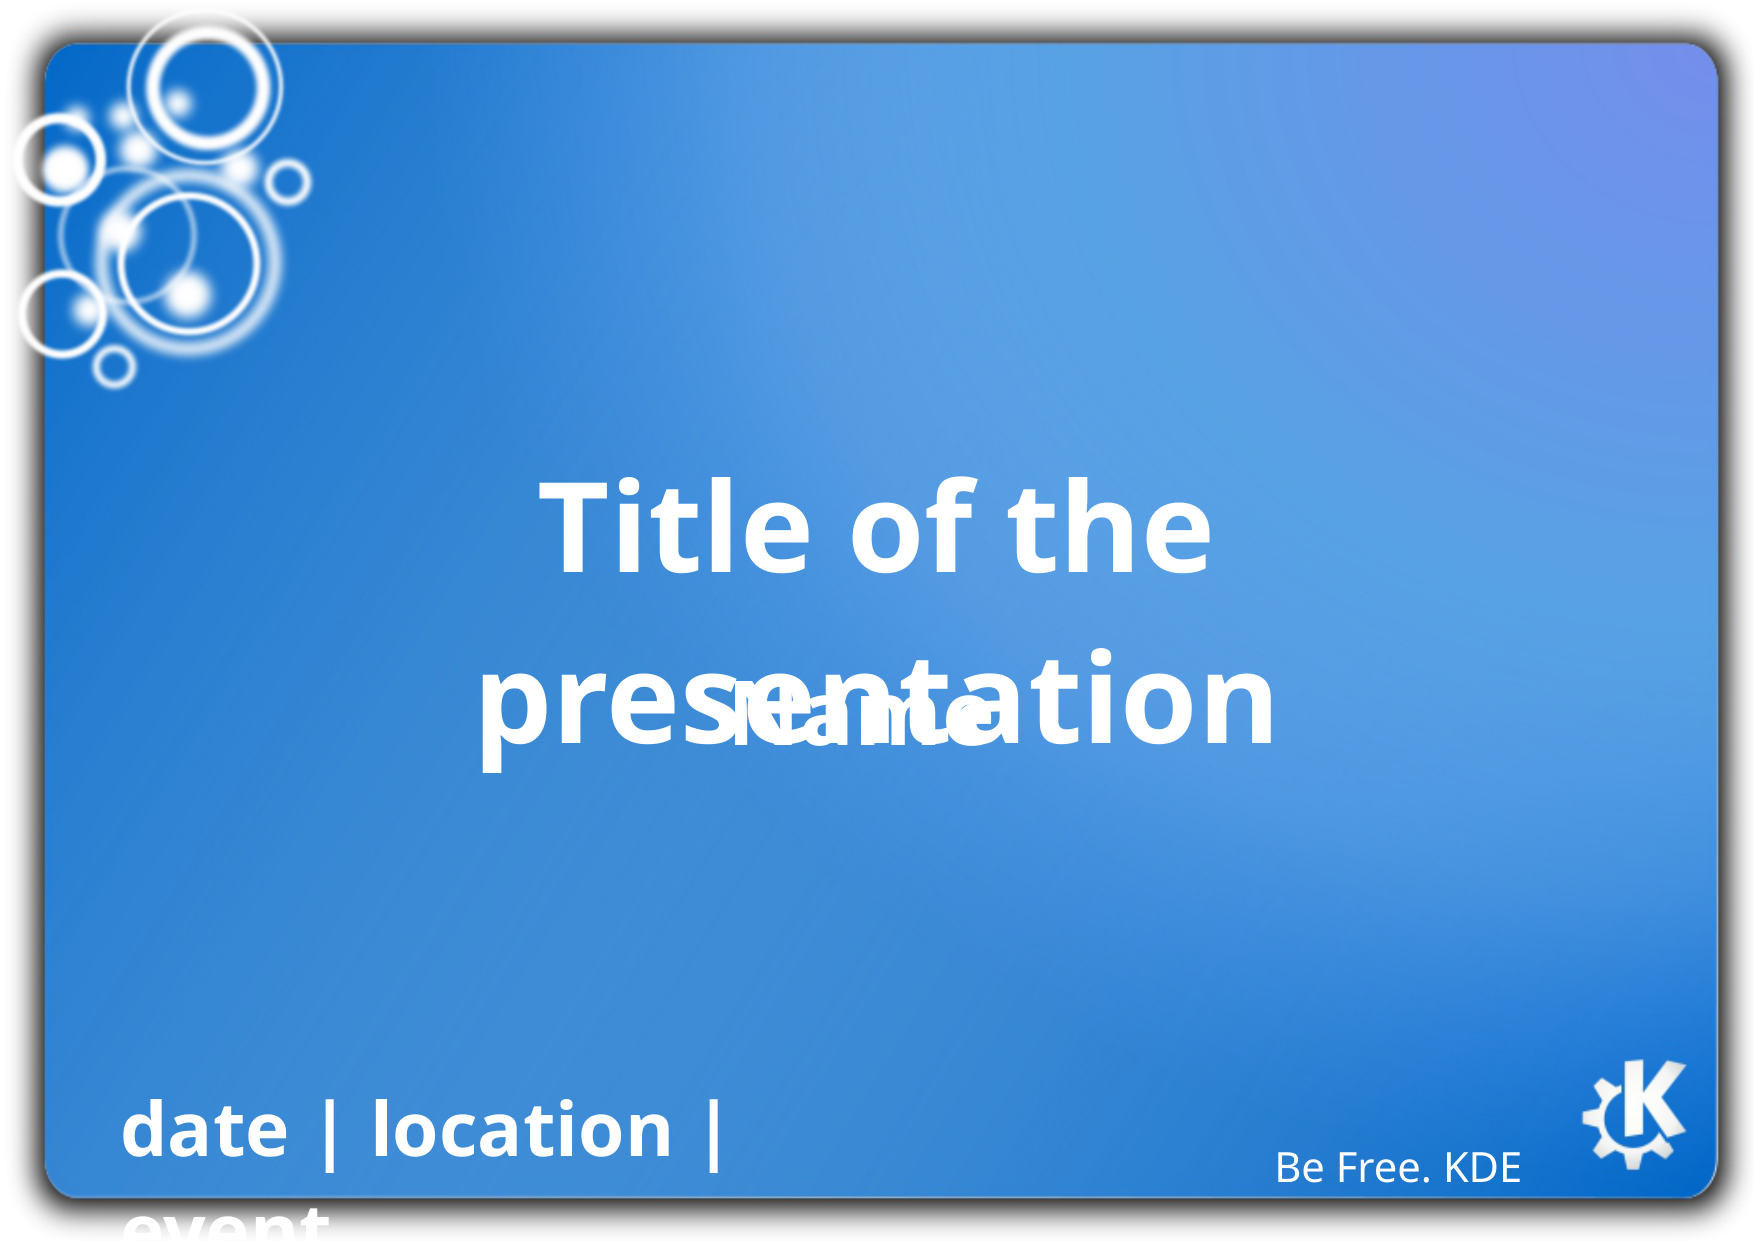

Title of the presentation
Name
date | location | event
Be Free. KDE